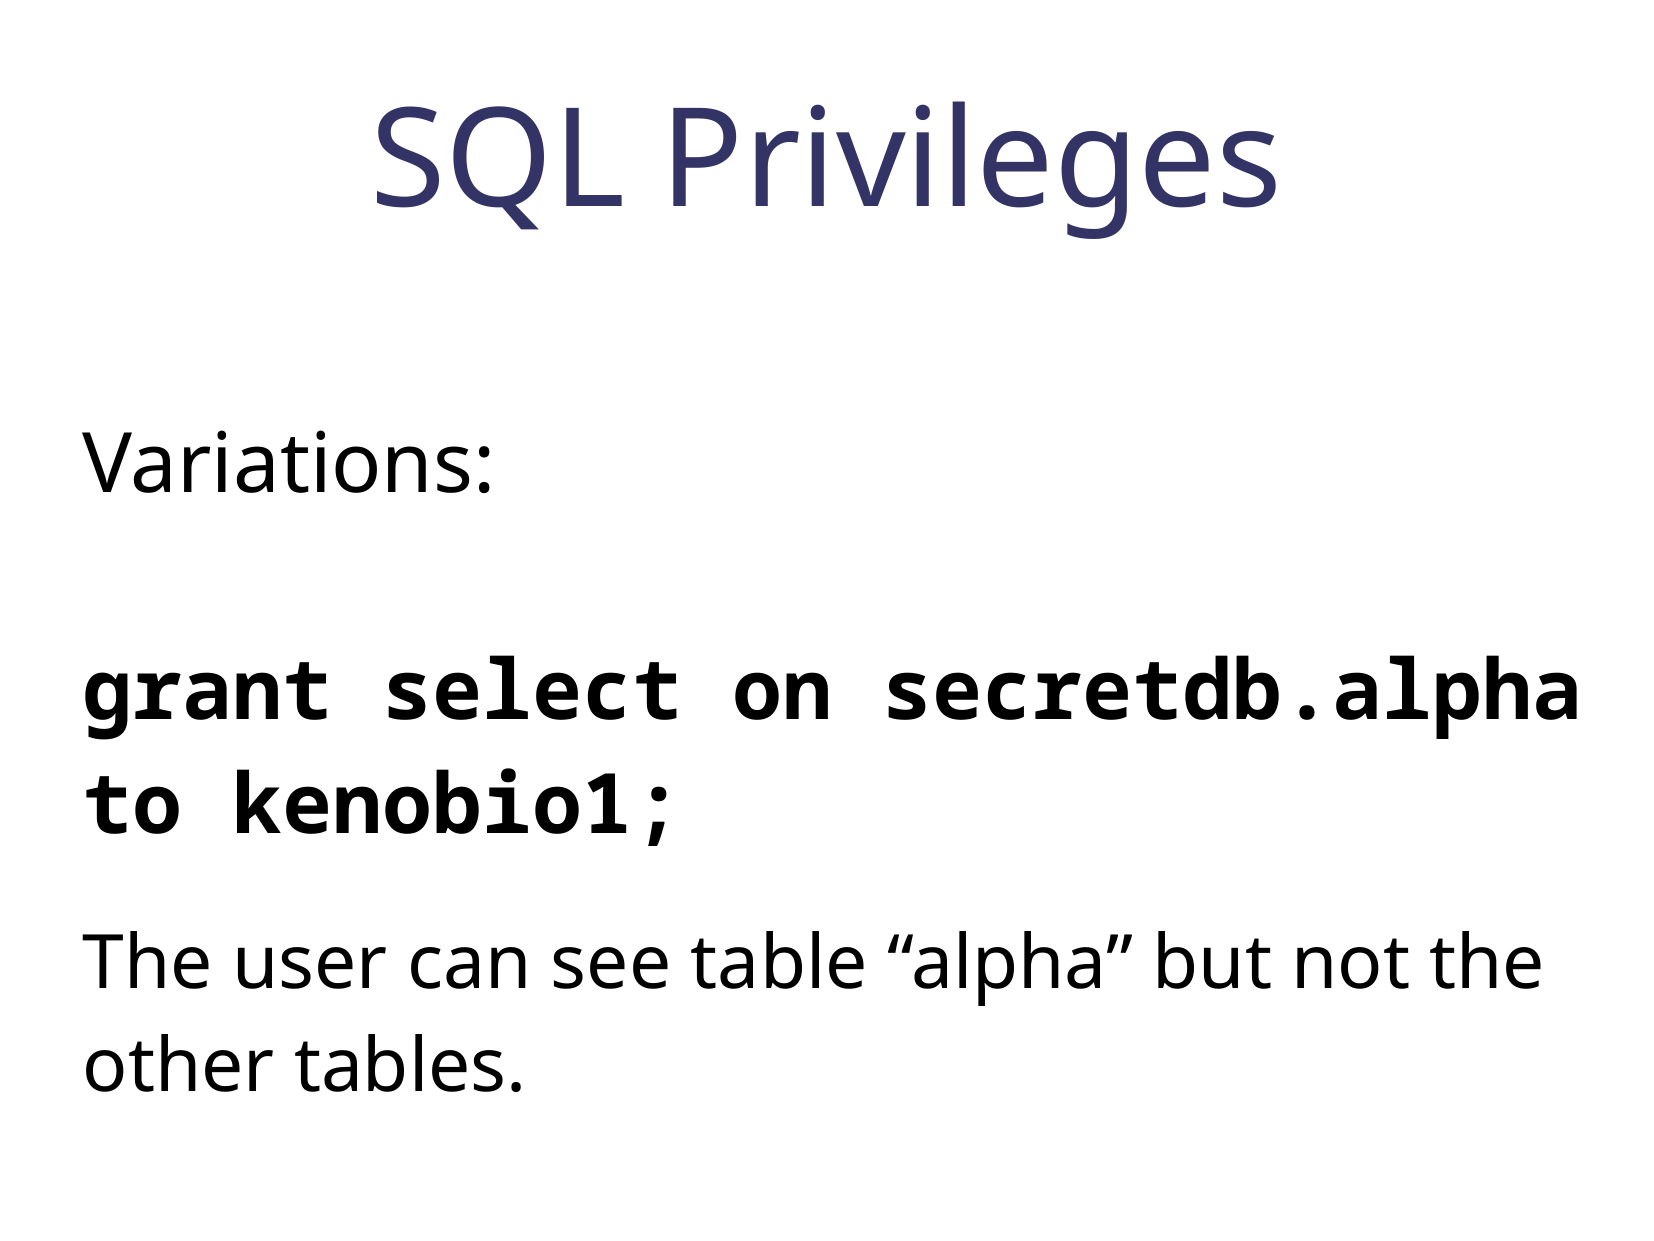

# SQL Privileges
Variations:
grant select on secretdb.alpha
to kenobio1;
The user can see table “alpha” but not the other tables.